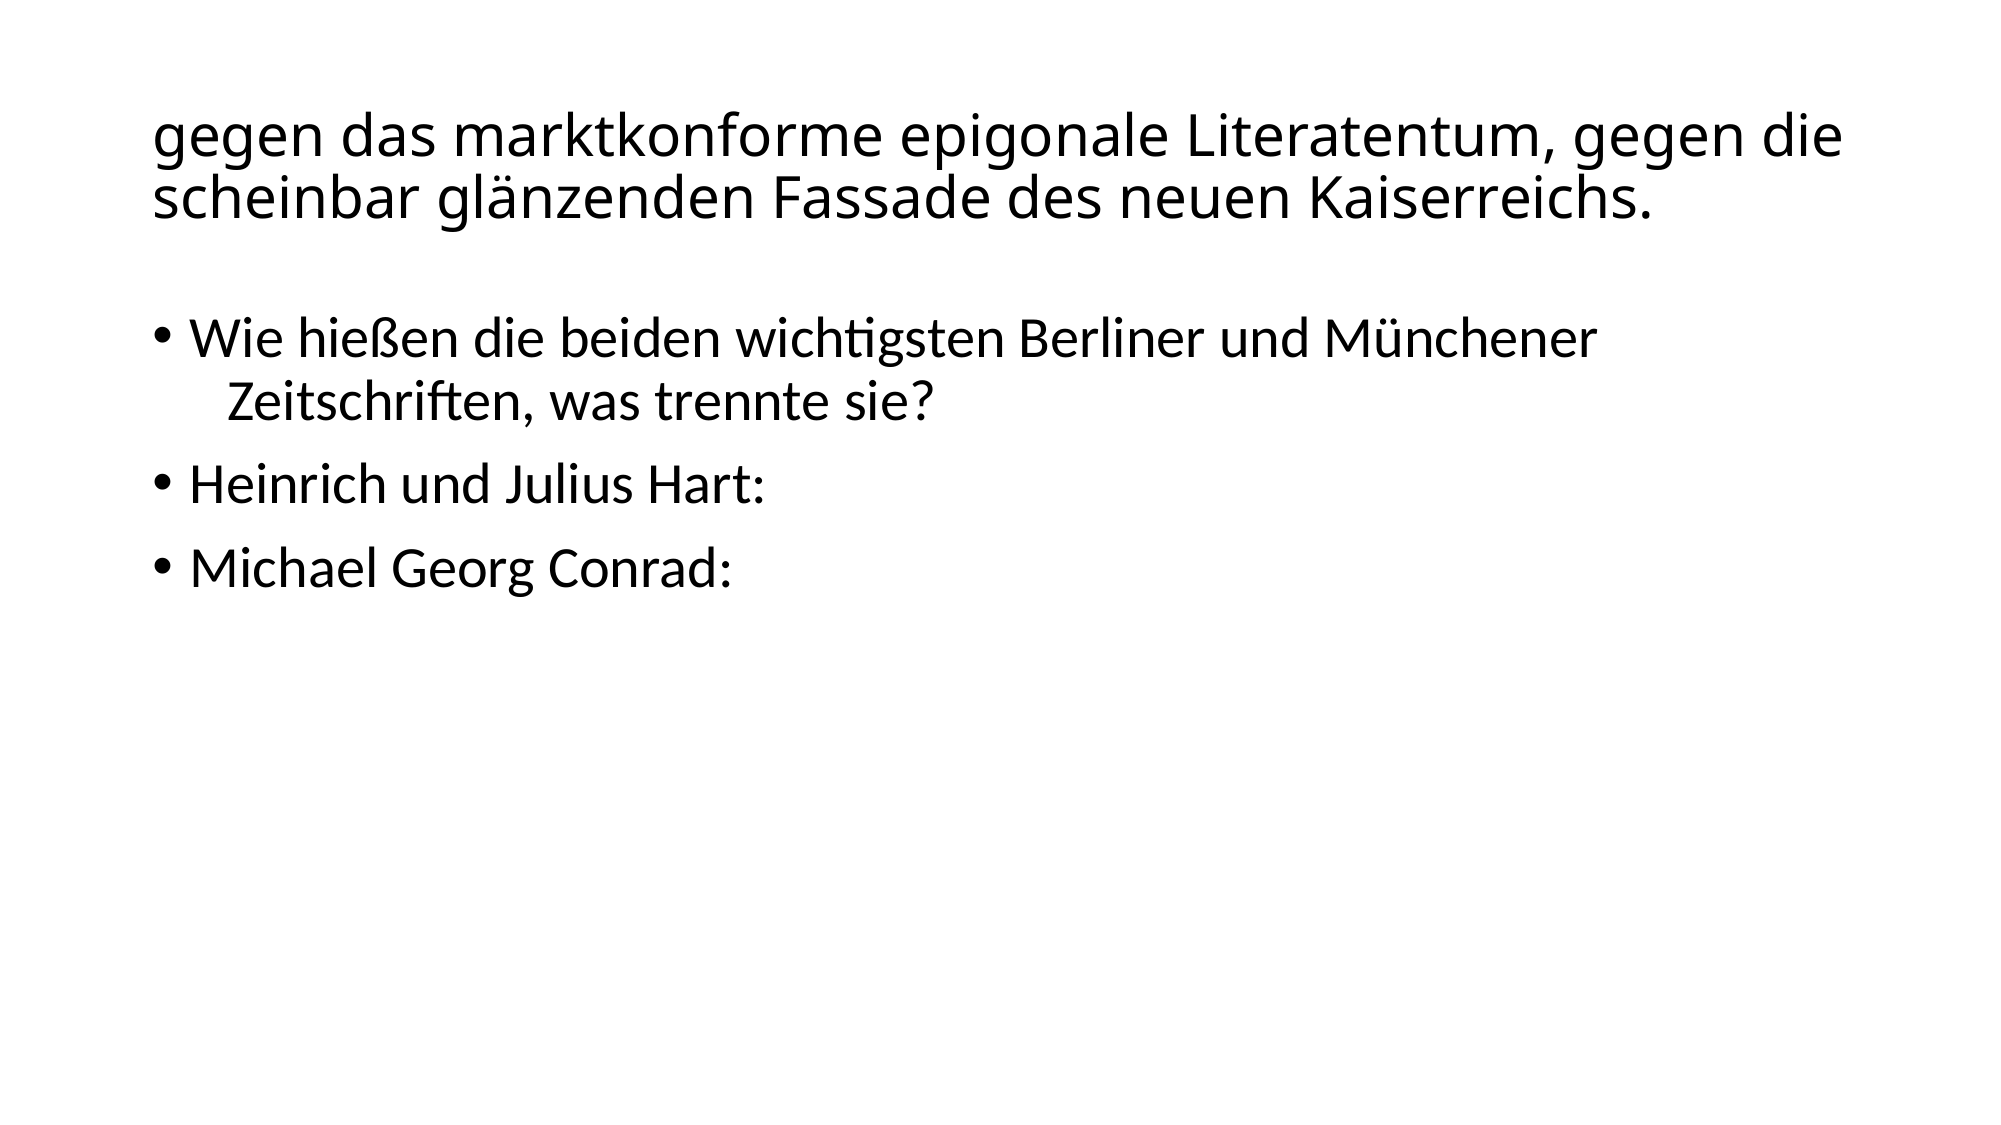

# gegen das marktkonforme epigonale Literatentum, gegen die scheinbar glänzenden Fassade des neuen Kaiserreichs.
Wie hießen die beiden wichtigsten Berliner und Münchener Zeitschriften, was trennte sie?
Heinrich und Julius Hart:
Michael Georg Conrad: